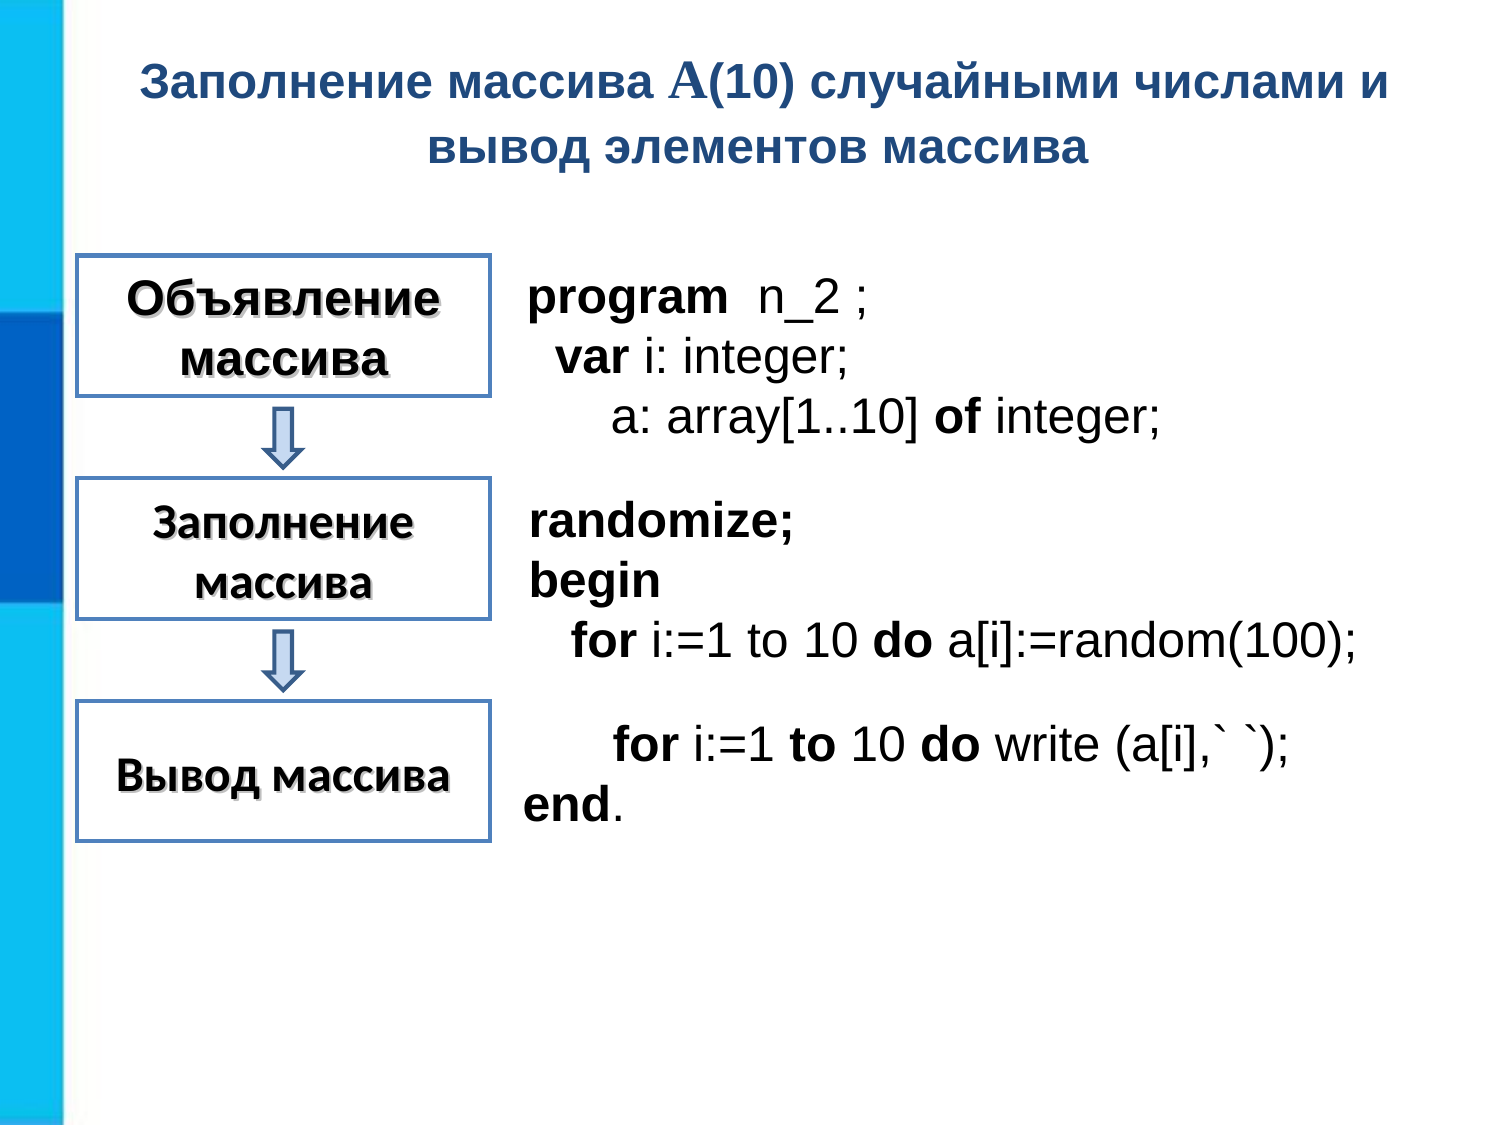

Заполнение массива A(10) случайными числами и вывод элементов массива
Объявление массива
program  n_2 ;
 var i: integer;
 a: array[1..10] of integer;
Заполнение массива
randomize;
begin 
 for i:=1 to 10 do a[i]:=random(100);
Вывод массива
 for i:=1 to 10 do write (a[i],` `);  
end.